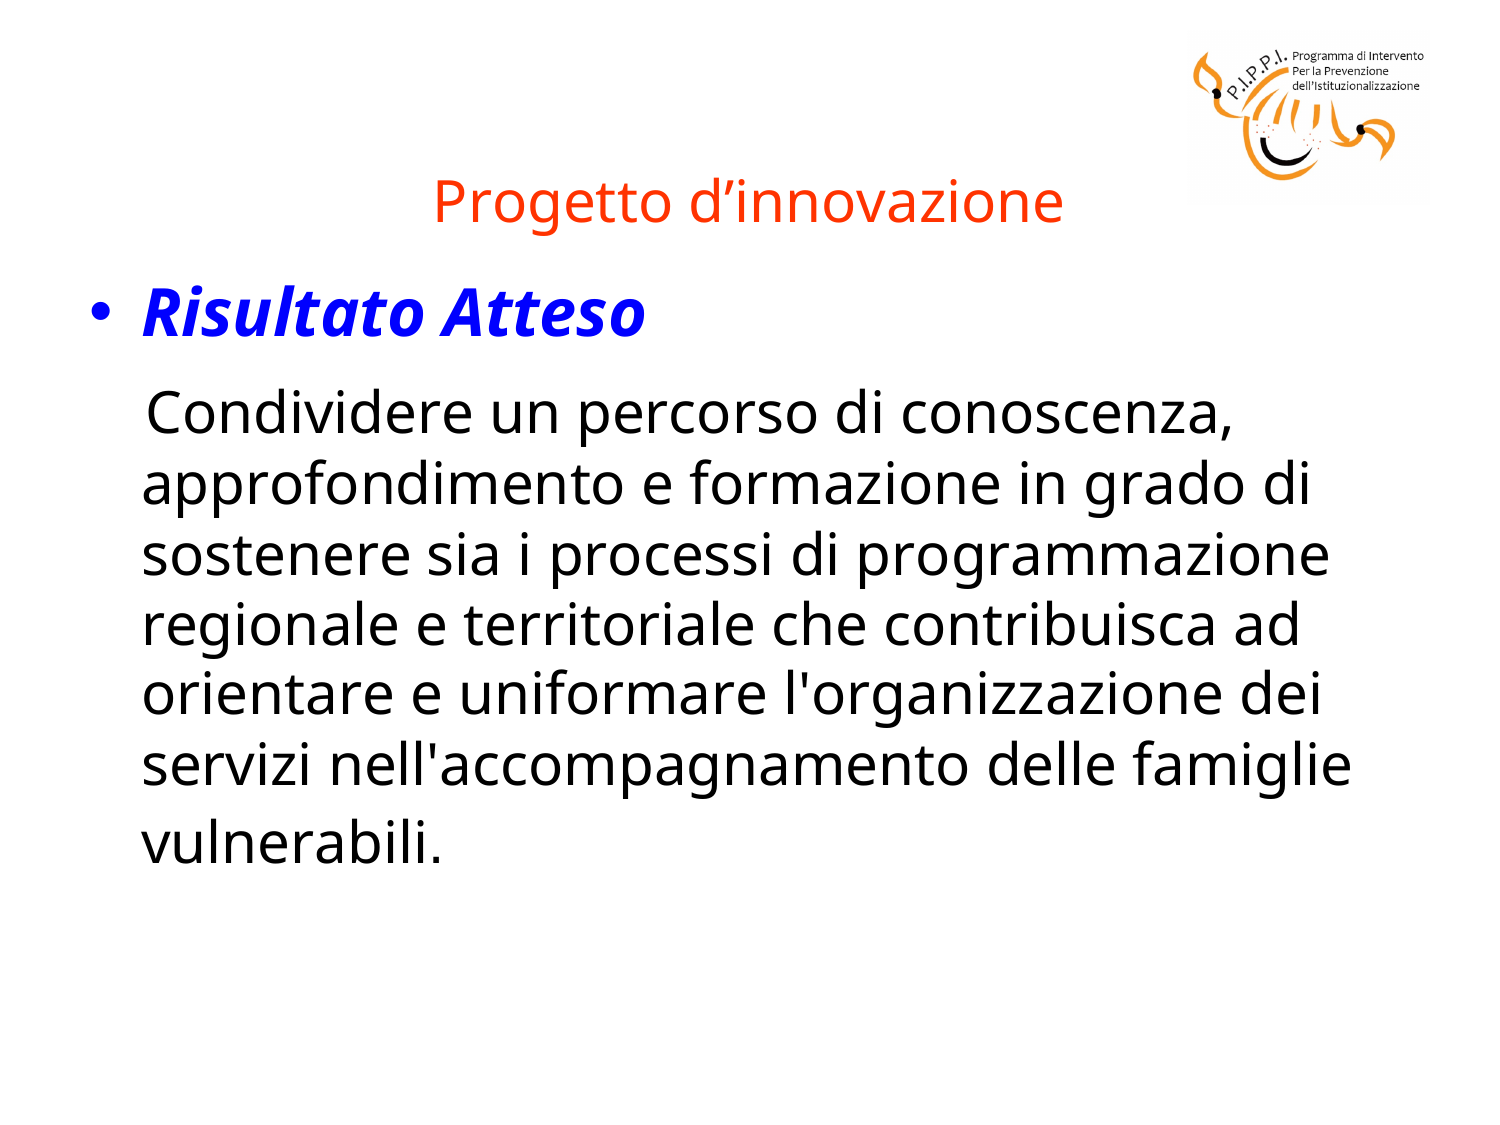

# Progetto d’innovazione
Risultato Atteso
 Condividere un percorso di conoscenza, approfondimento e formazione in grado di sostenere sia i processi di programmazione regionale e territoriale che contribuisca ad orientare e uniformare l'organizzazione dei servizi nell'accompagnamento delle famiglie vulnerabili.